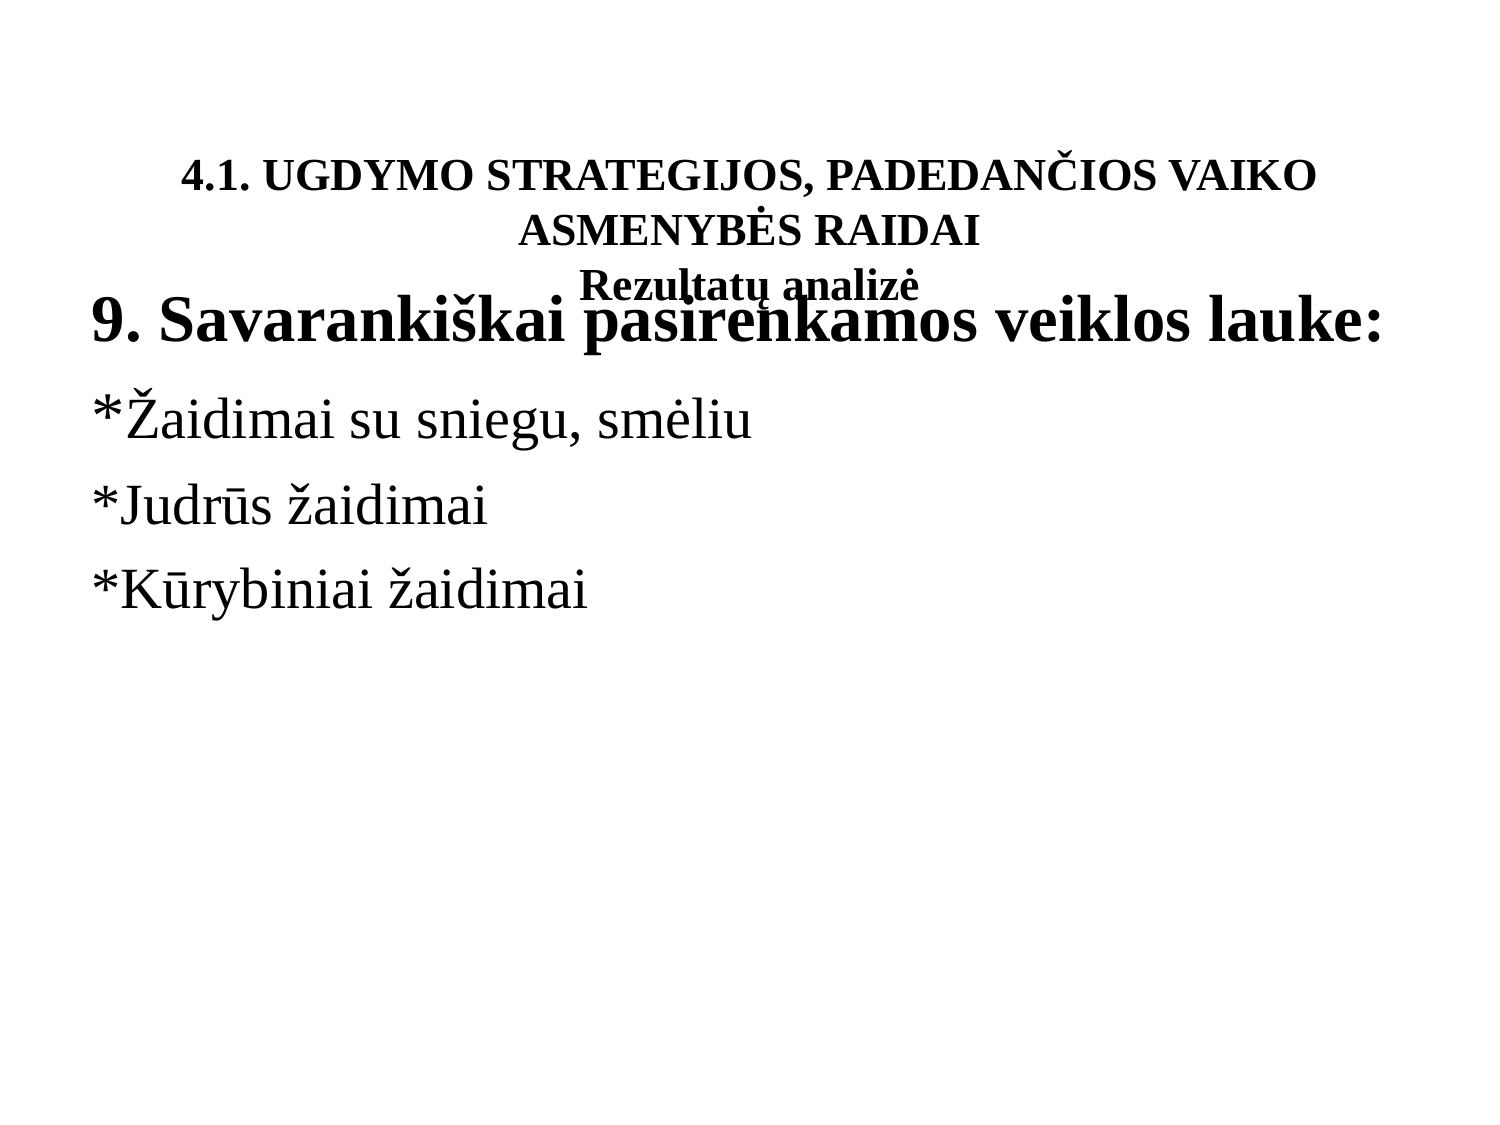

# 4.1. UGDYMO STRATEGIJOS, PADEDANČIOS VAIKO ASMENYBĖS RAIDAI Rezultatų analizė
9. Savarankiškai pasirenkamos veiklos lauke:
*Žaidimai su sniegu, smėliu
*Judrūs žaidimai
*Kūrybiniai žaidimai